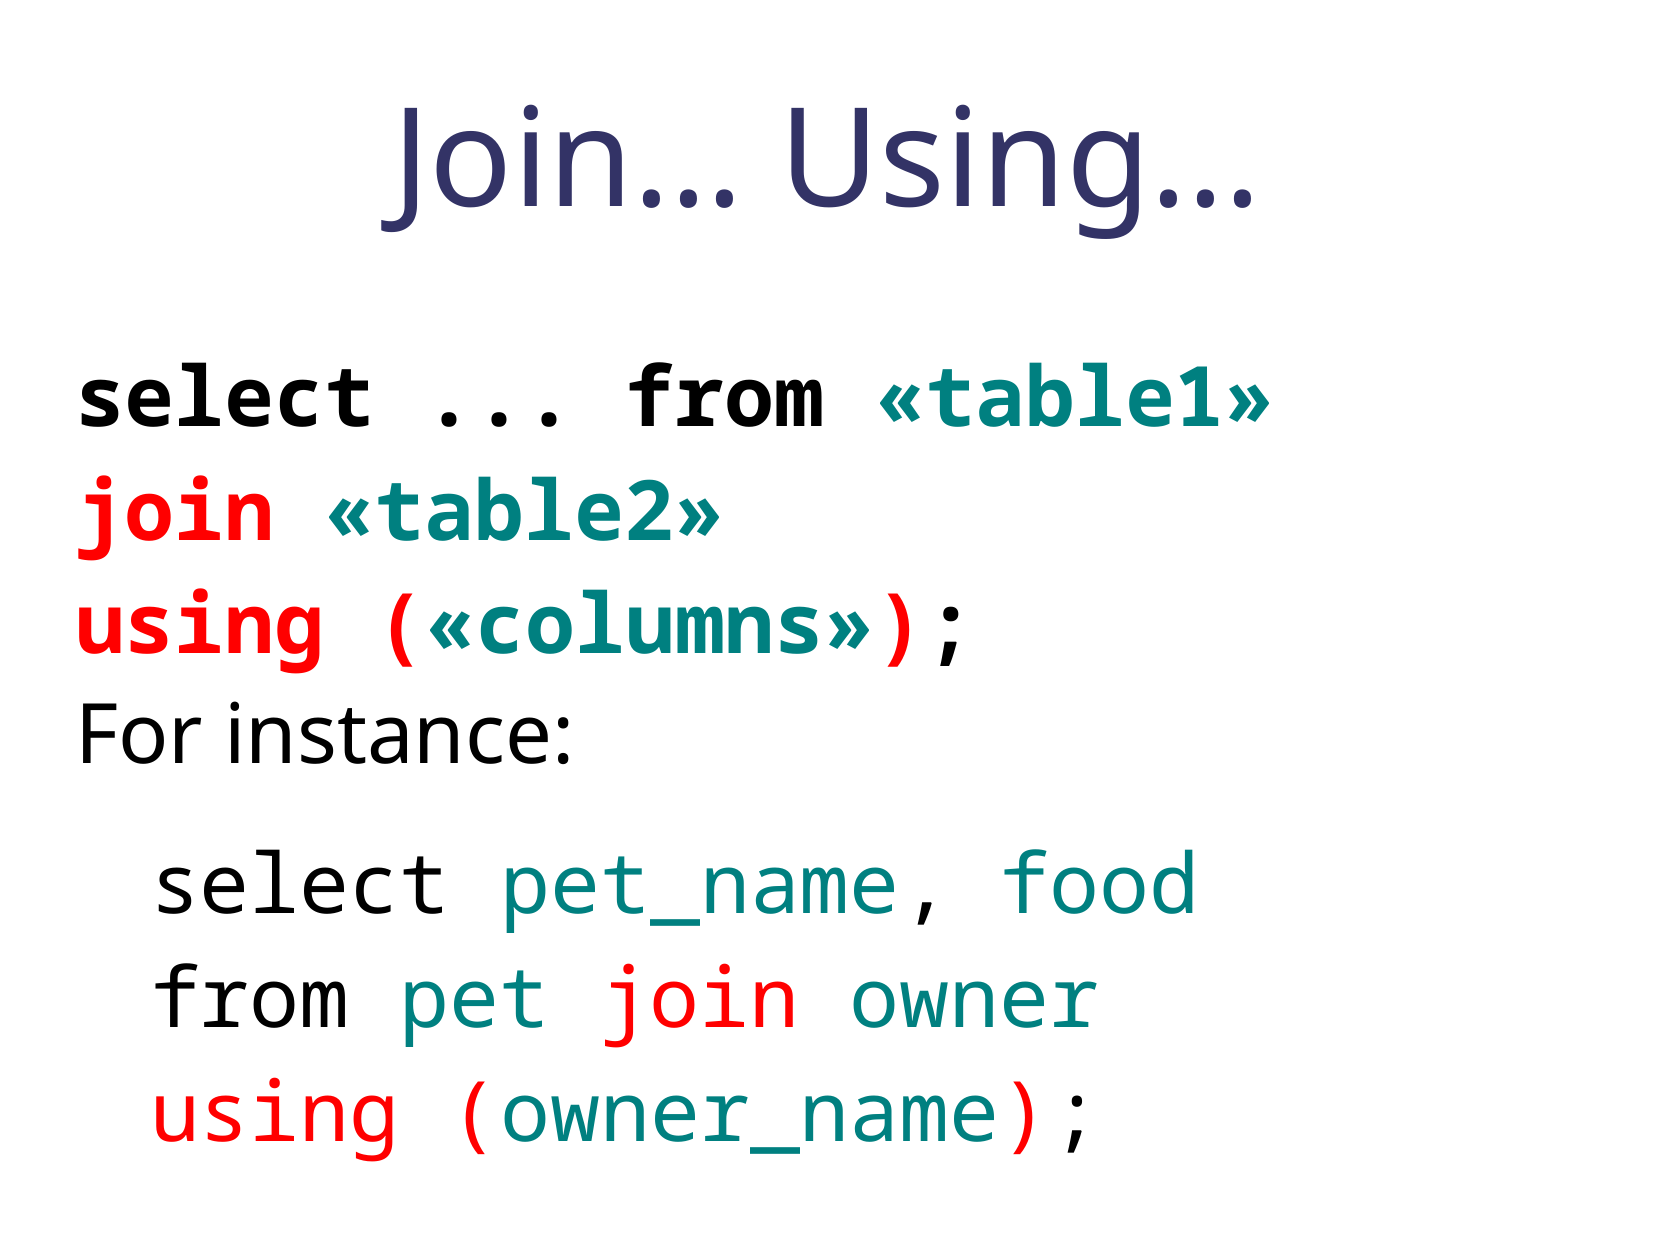

# Join... Using...
select ... from «table1»
join «table2»
using («columns»);
For instance:
select pet_name, food
from pet join owner
using (owner_name);